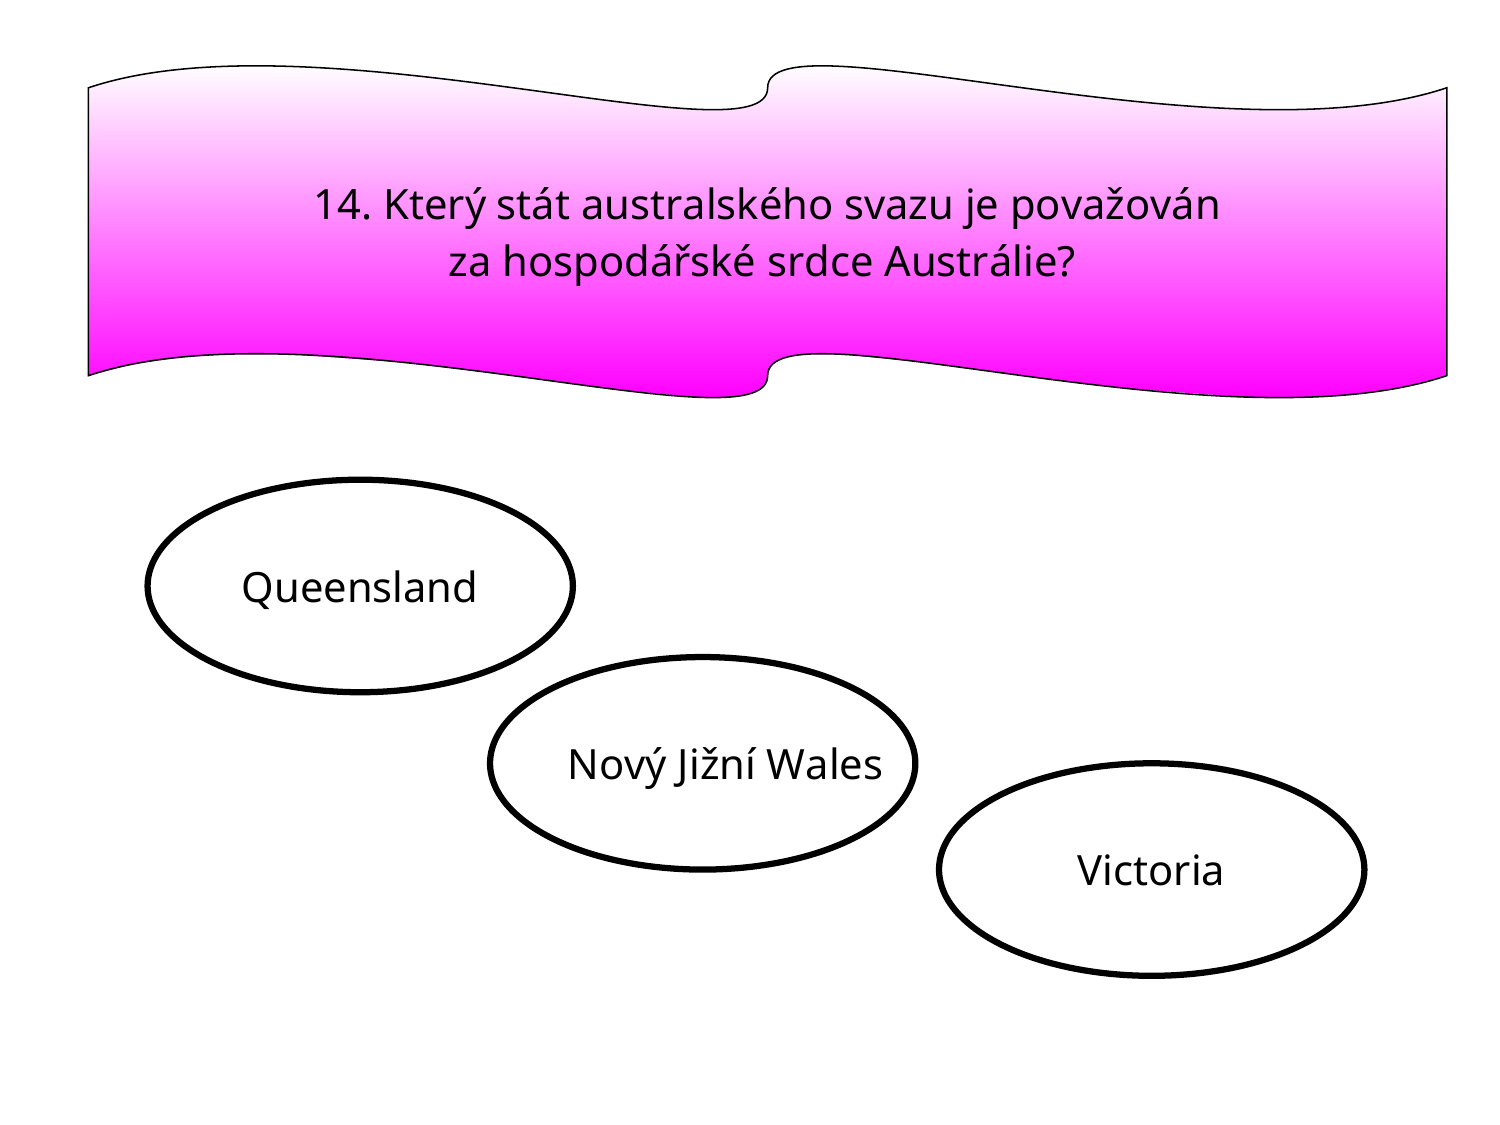

14. Který stát australského svazu je považován
za hospodářské srdce Austrálie?
Queensland
Nový Jižní Wales
Victoria